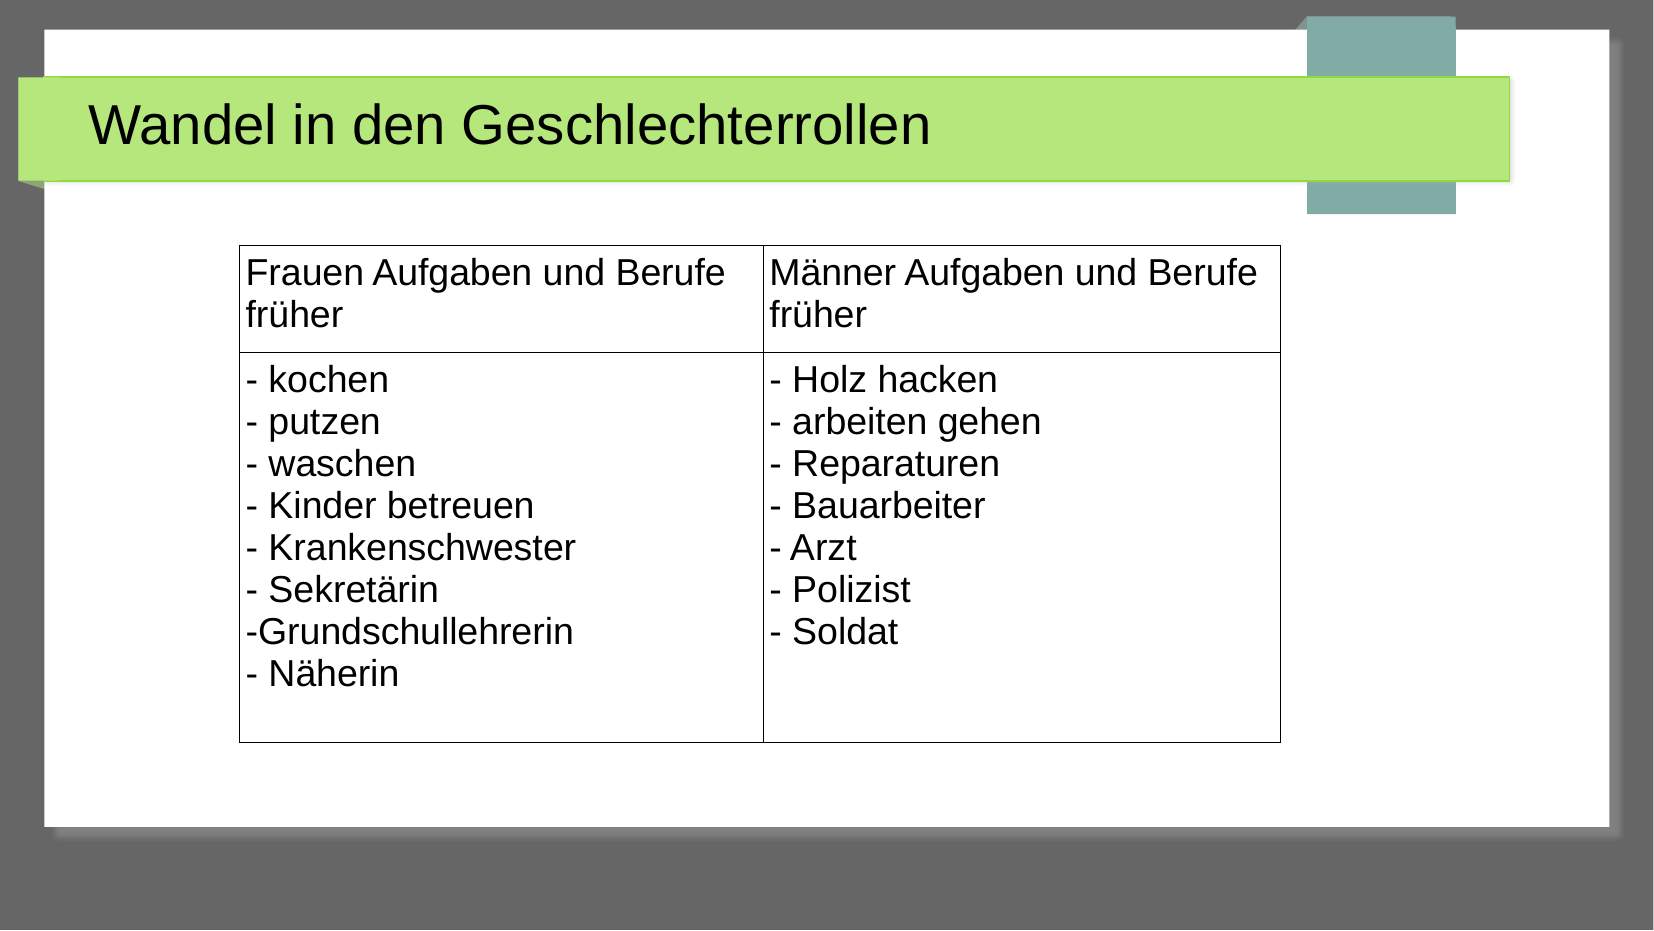

# Wandel in den Geschlechterrollen
| Frauen Aufgaben und Berufe früher | Männer Aufgaben und Berufe früher |
| --- | --- |
| - kochen - putzen - waschen - Kinder betreuen - Krankenschwester - Sekretärin -Grundschullehrerin - Näherin | - Holz hacken - arbeiten gehen - Reparaturen - Bauarbeiter - Arzt - Polizist - Soldat |